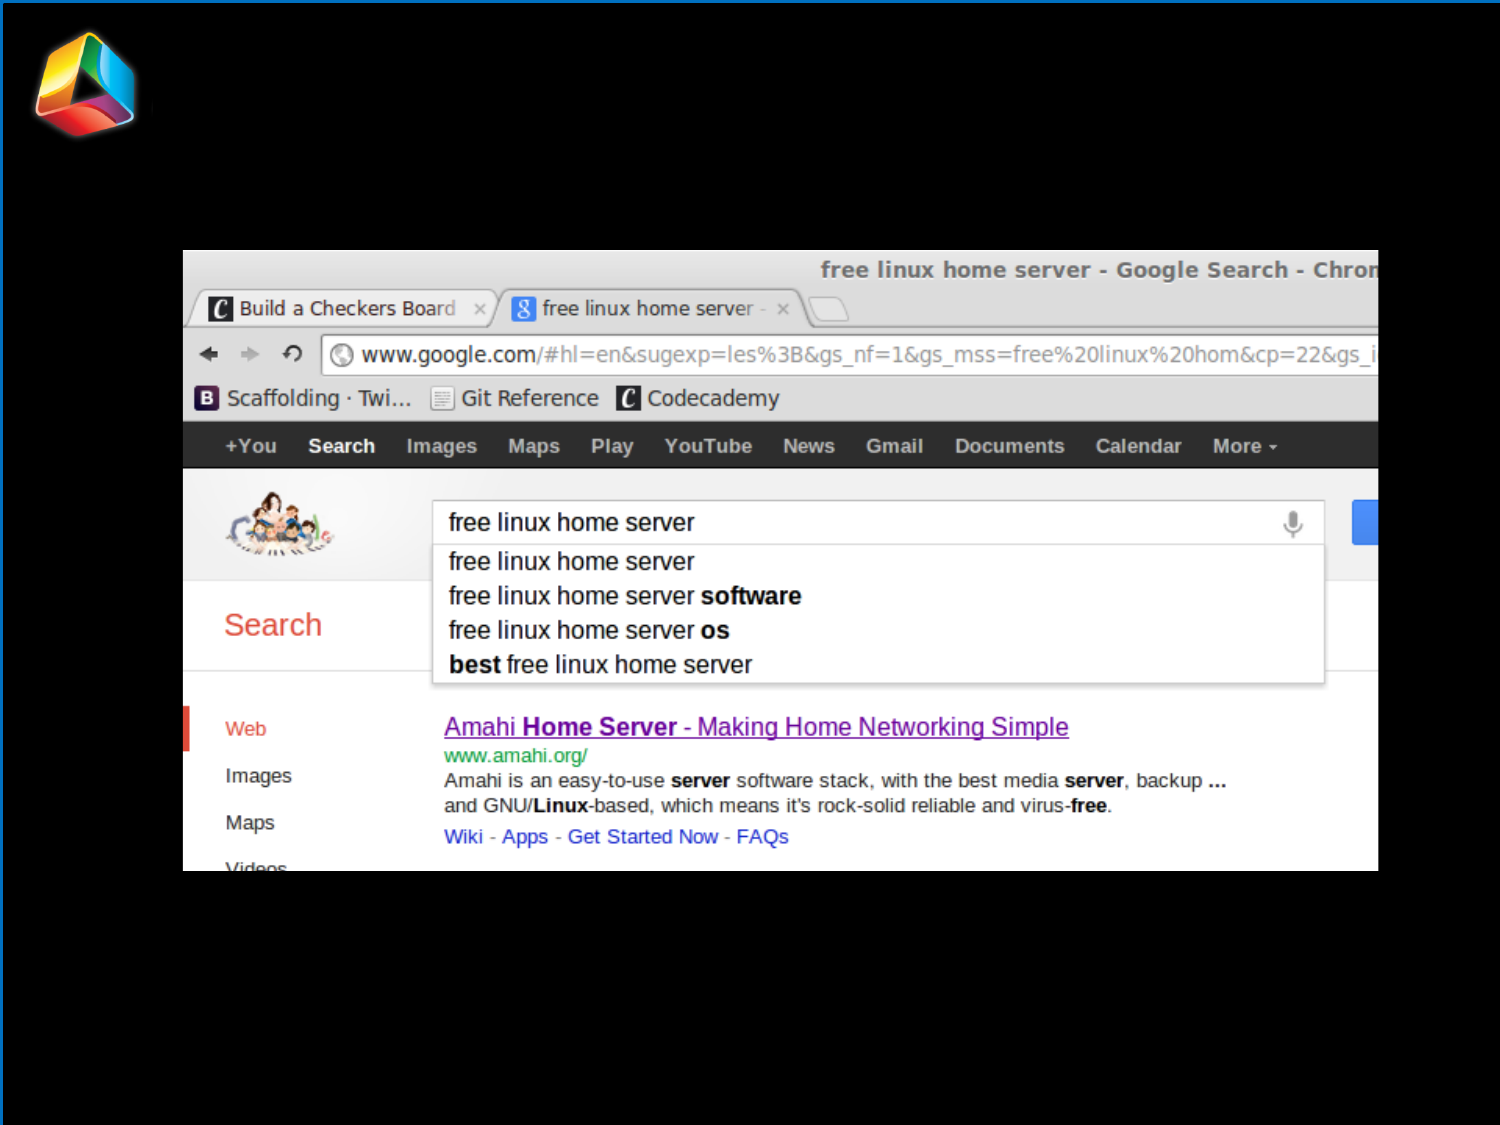

# Introduction – Amahi as a gateway.